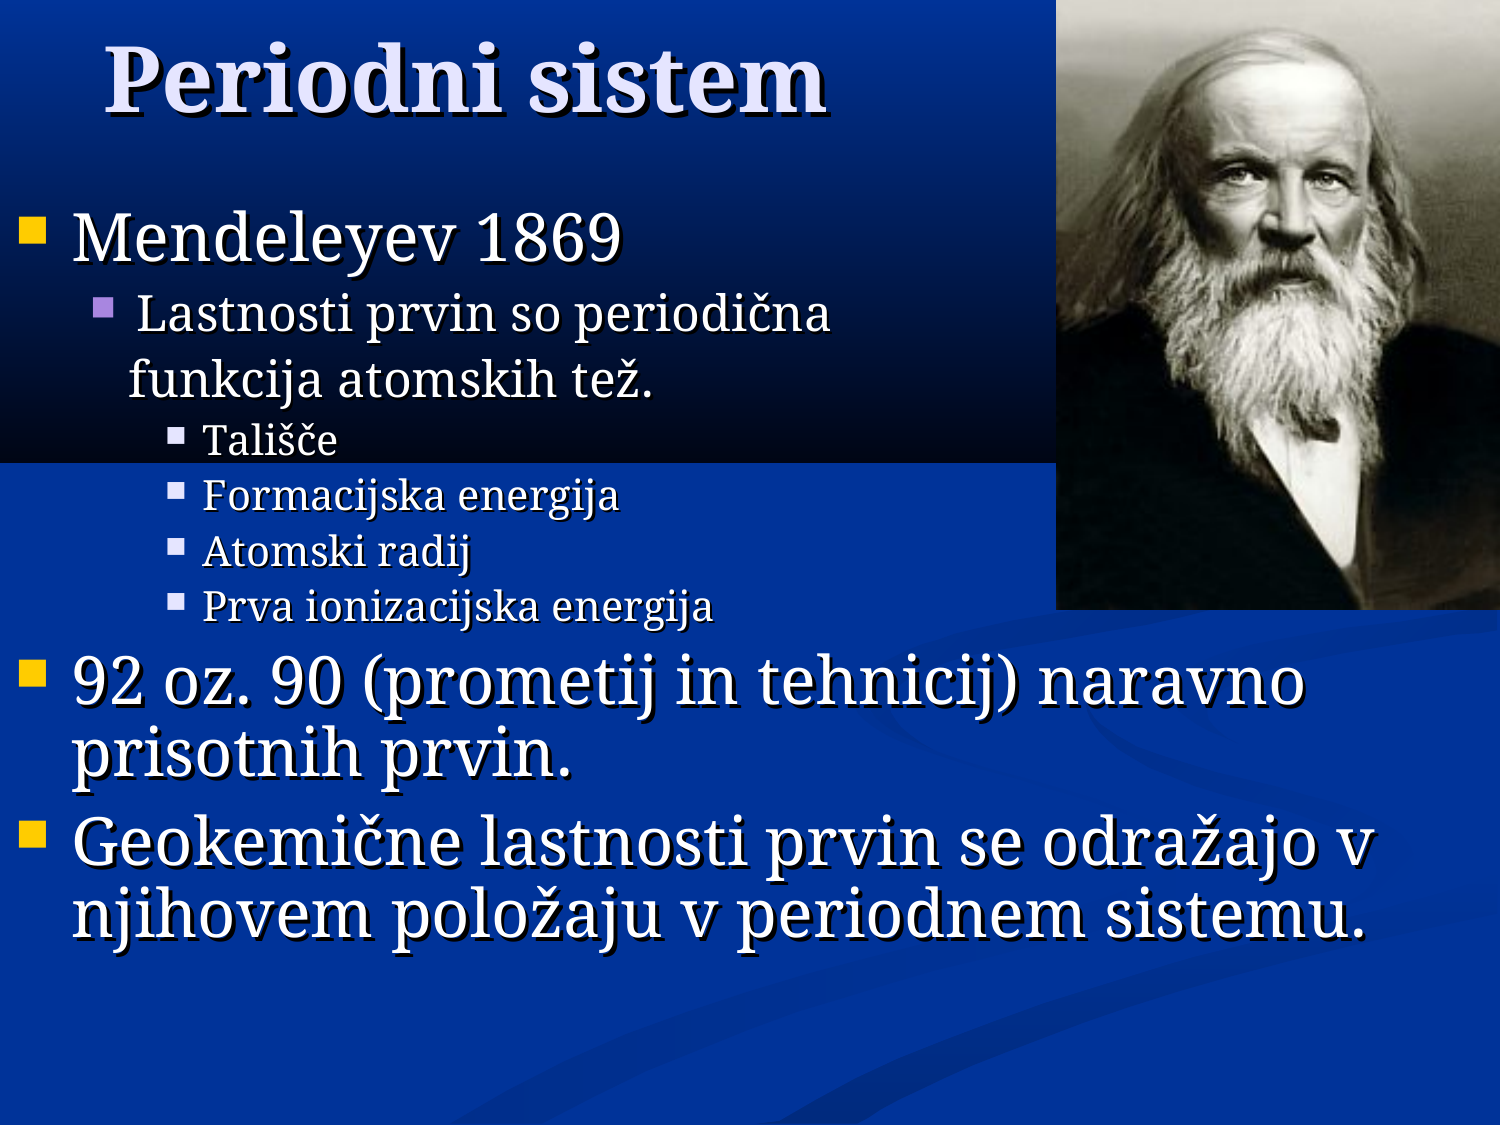

# Periodni sistem
Mendeleyev 1869
Lastnosti prvin so periodična
 funkcija atomskih tež.
Tališče
Formacijska energija
Atomski radij
Prva ionizacijska energija
92 oz. 90 (prometij in tehnicij) naravno prisotnih prvin.
Geokemične lastnosti prvin se odražajo v njihovem položaju v periodnem sistemu.